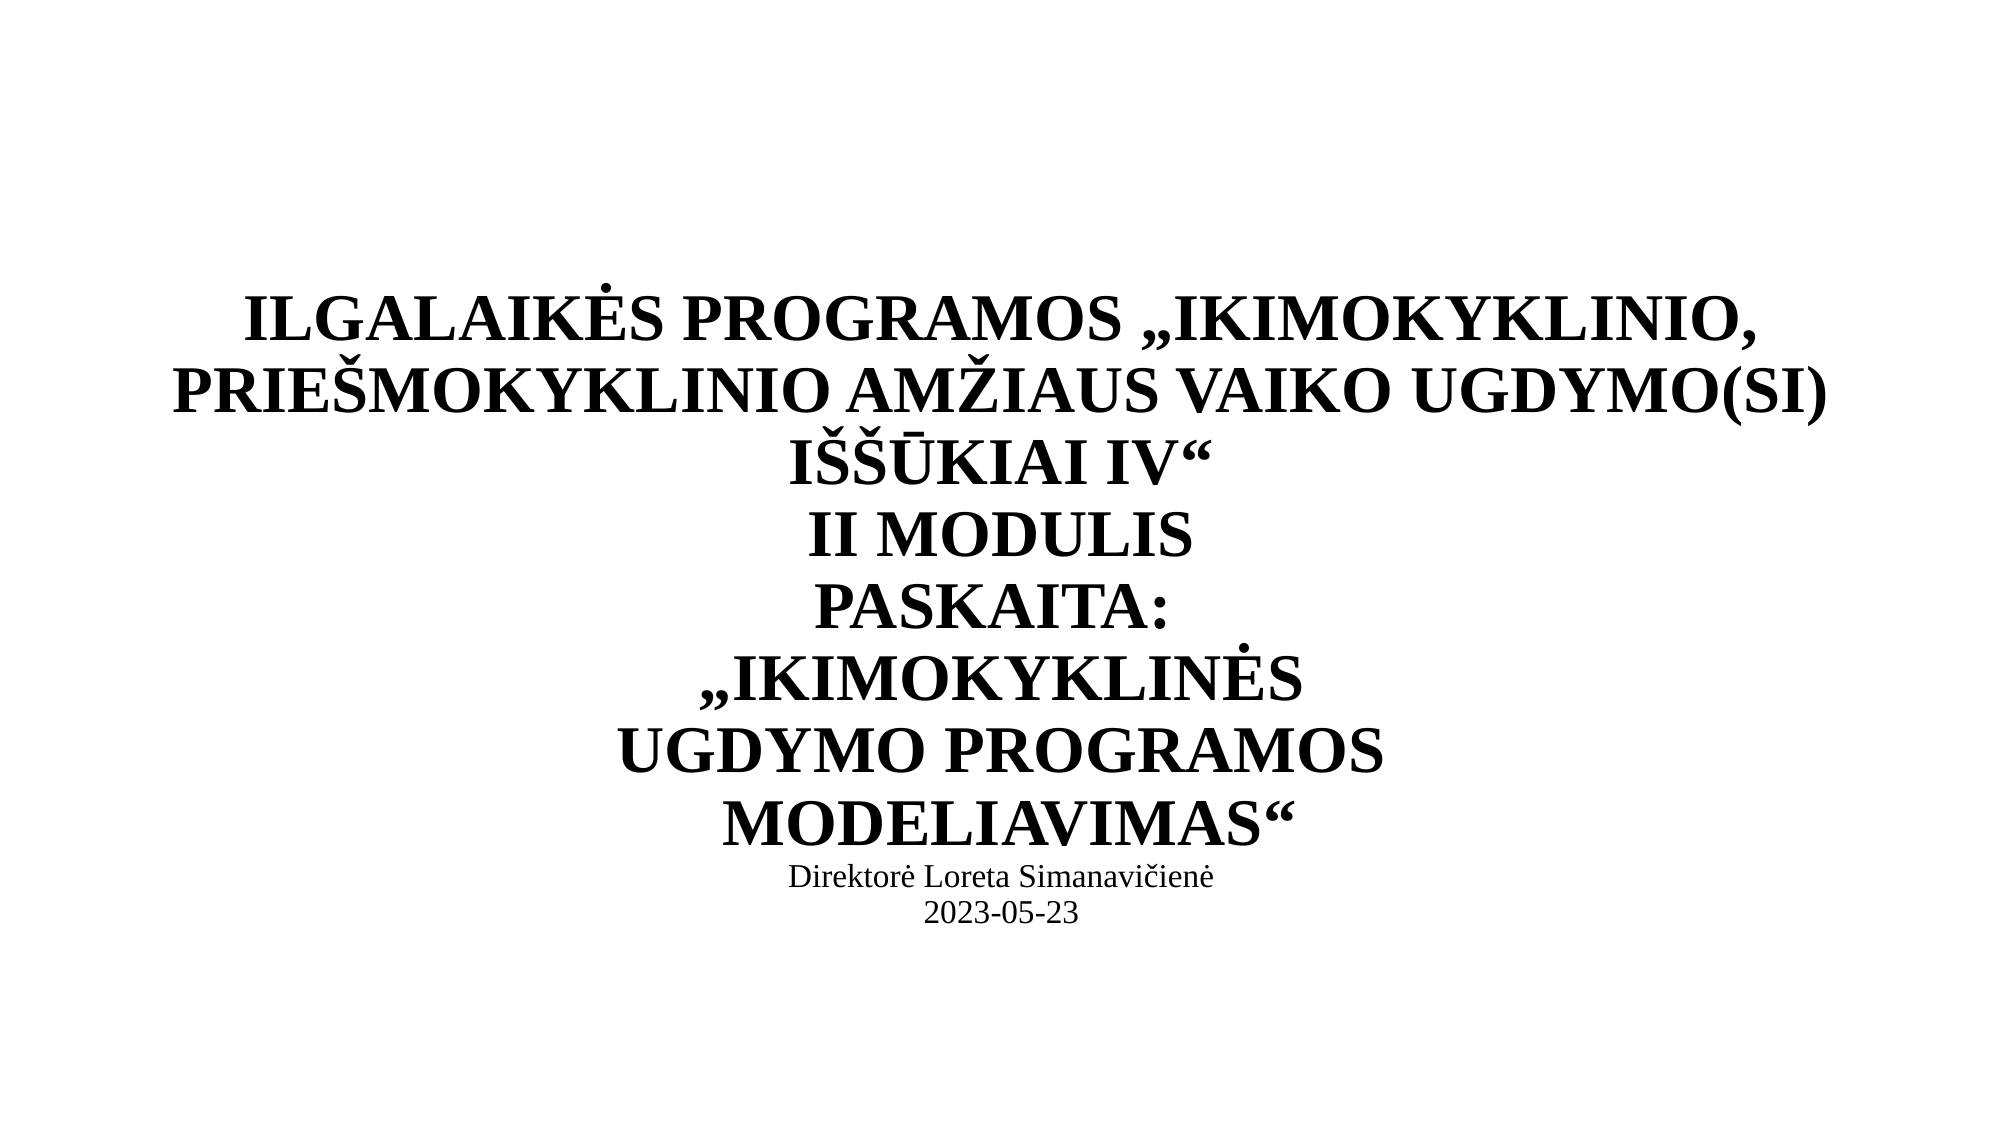

# ILGALAIKĖS PROGRAMOS „IKIMOKYKLINIO, PRIEŠMOKYKLINIO AMŽIAUS VAIKO UGDYMO(SI) IŠŠŪKIAI IV“ II MODULIS PASKAITA: „IKIMOKYKLINĖS UGDYMO PROGRAMOS MODELIAVIMAS“ Direktorė Loreta Simanavičienė 2023-05-23